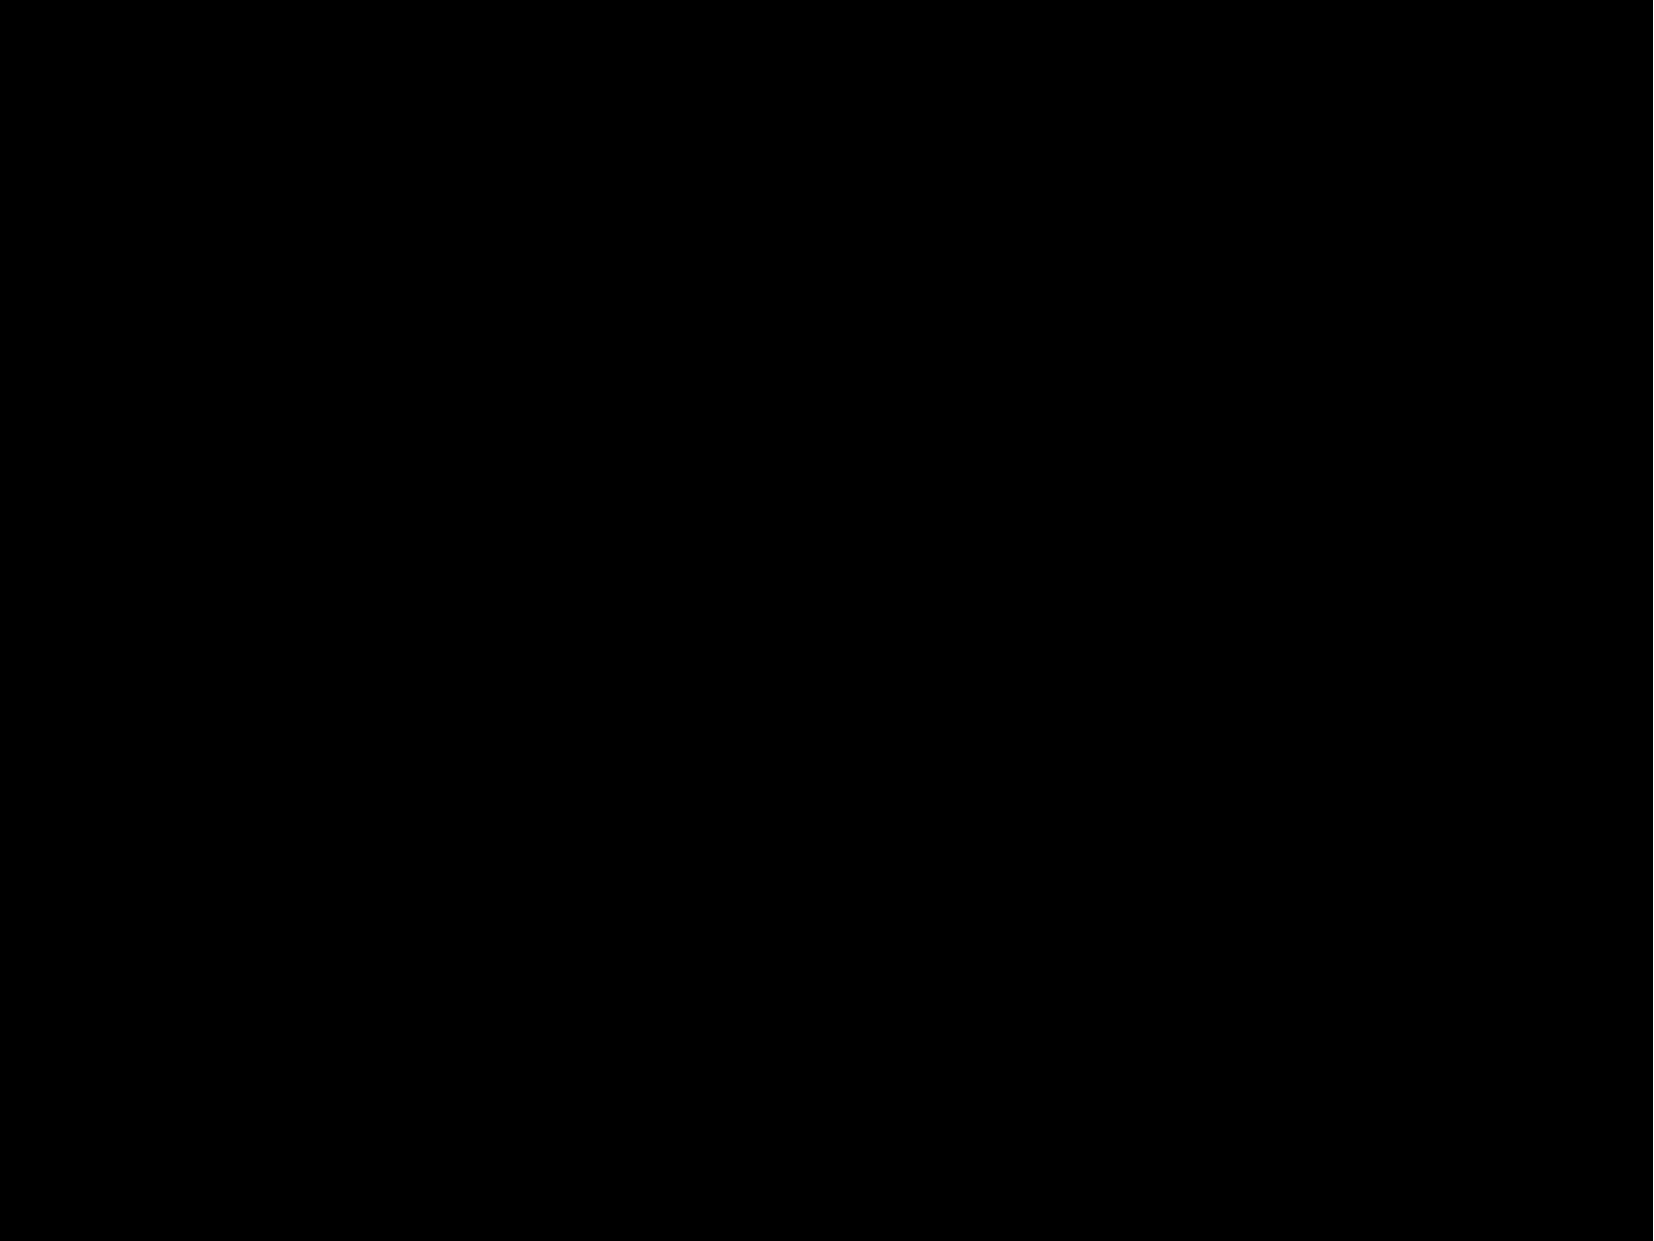

| 0.5%/d | 83%/yr | $46/d |
| --- | --- | --- |
| 0.05%/d | 16%/yr | $9/d |